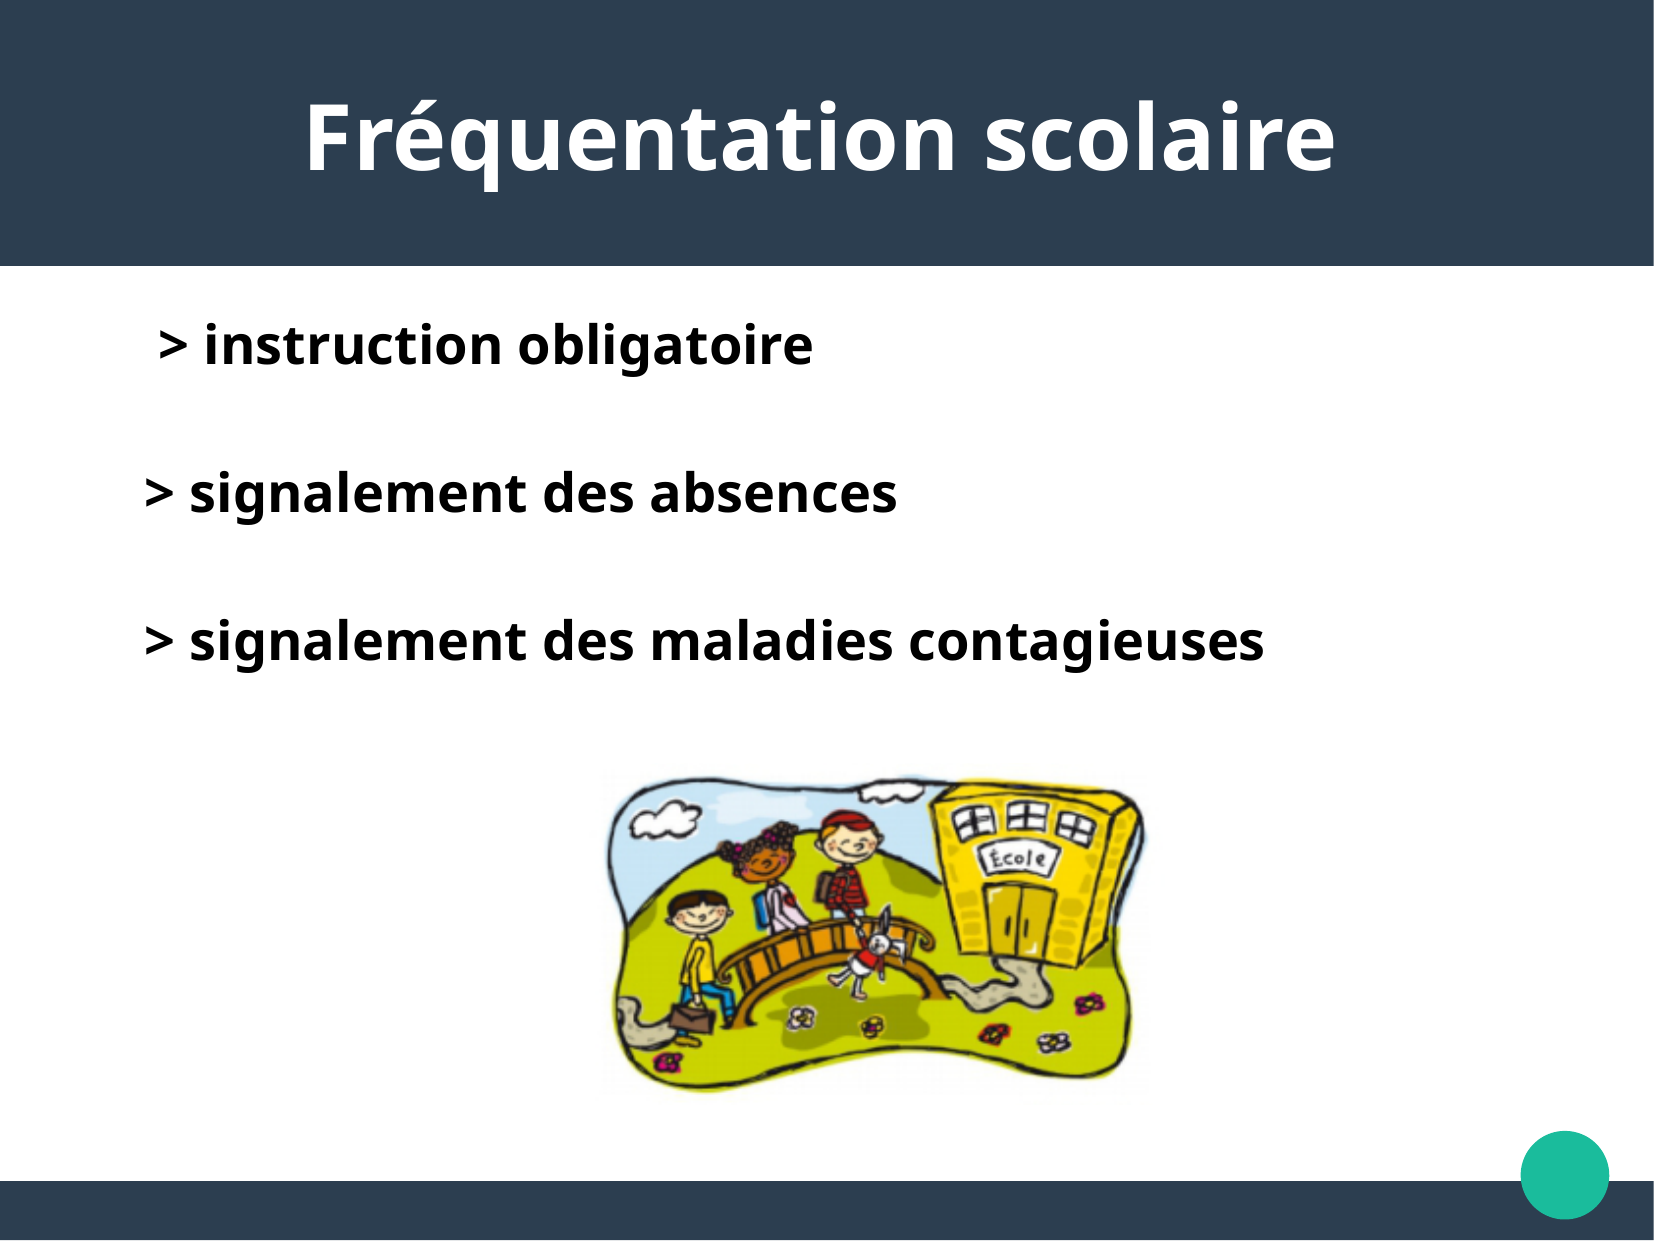

# Fréquentation scolaire
 > instruction obligatoire
> signalement des absences
> signalement des maladies contagieuses